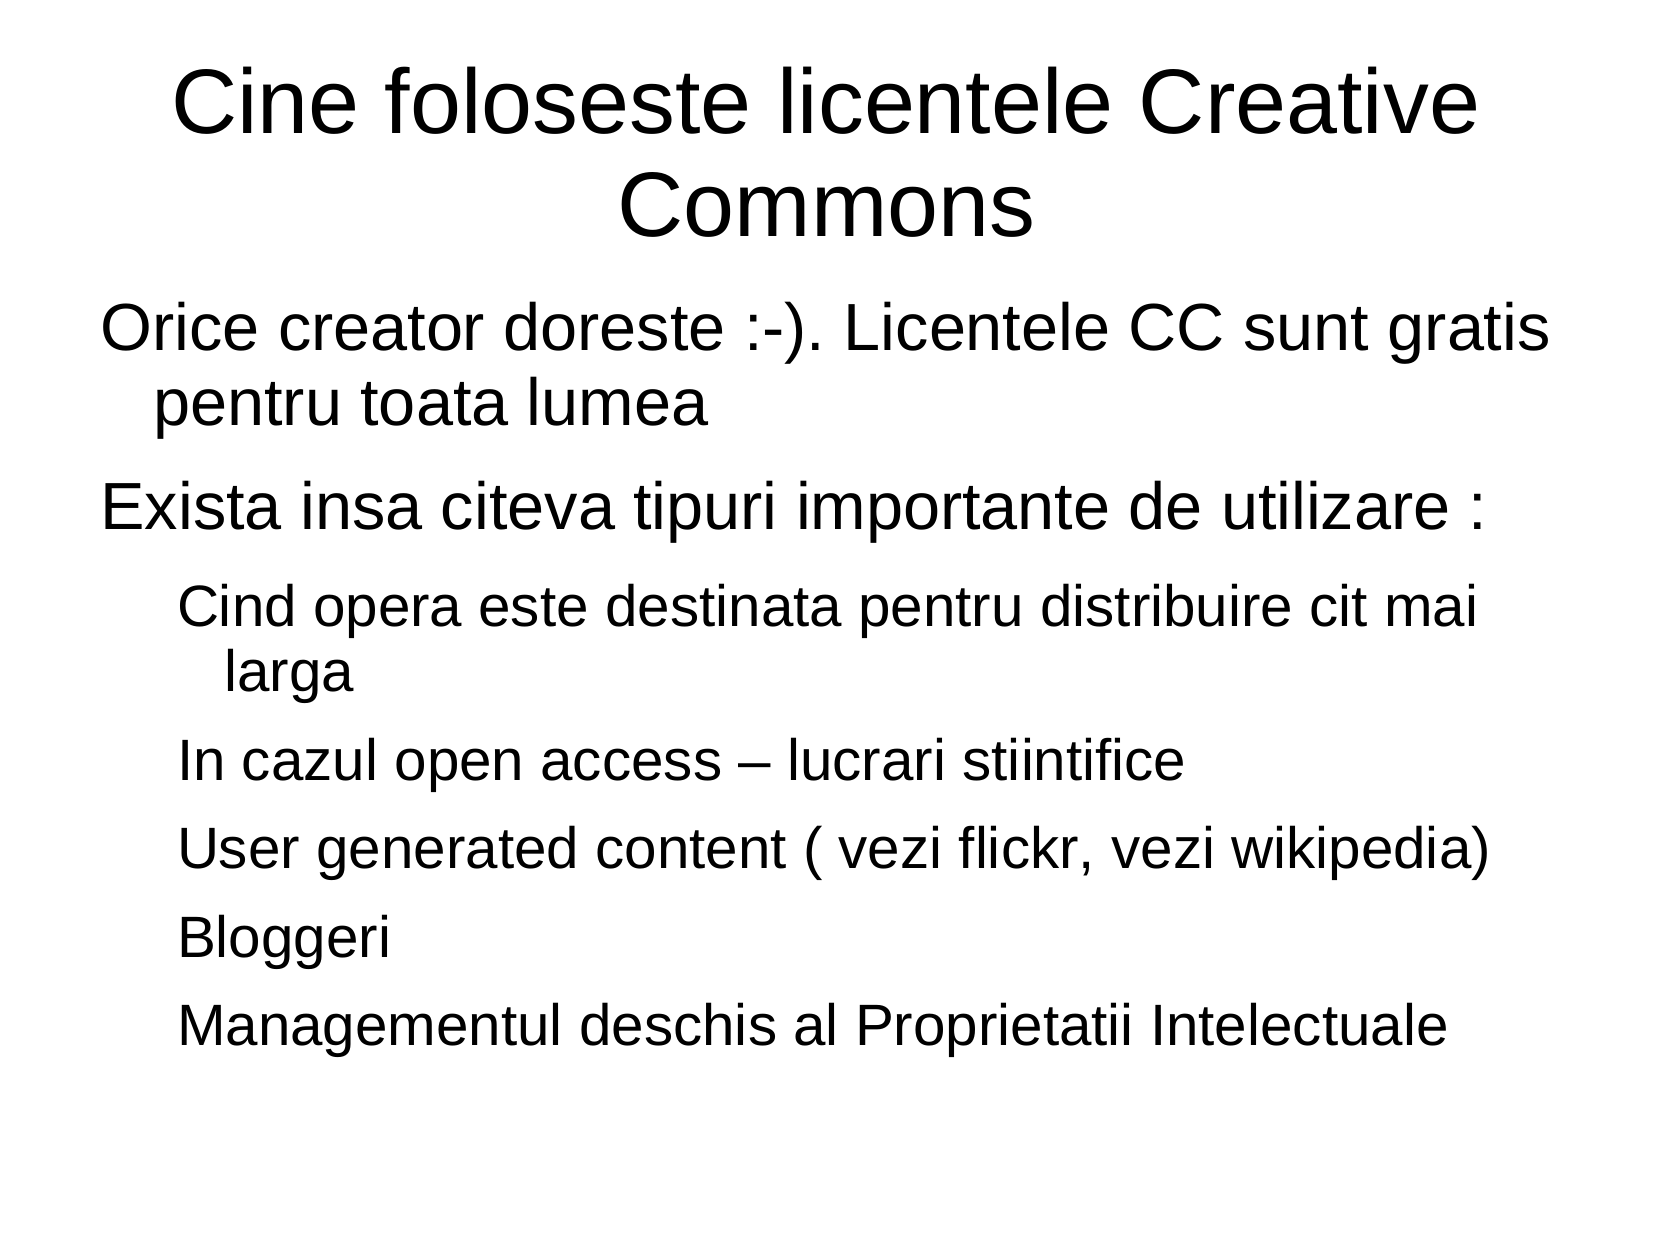

# Cine foloseste licentele Creative Commons
Orice creator doreste :-). Licentele CC sunt gratis pentru toata lumea
Exista insa citeva tipuri importante de utilizare :
Cind opera este destinata pentru distribuire cit mai larga
In cazul open access – lucrari stiintifice
User generated content ( vezi flickr, vezi wikipedia)
Bloggeri
Managementul deschis al Proprietatii Intelectuale